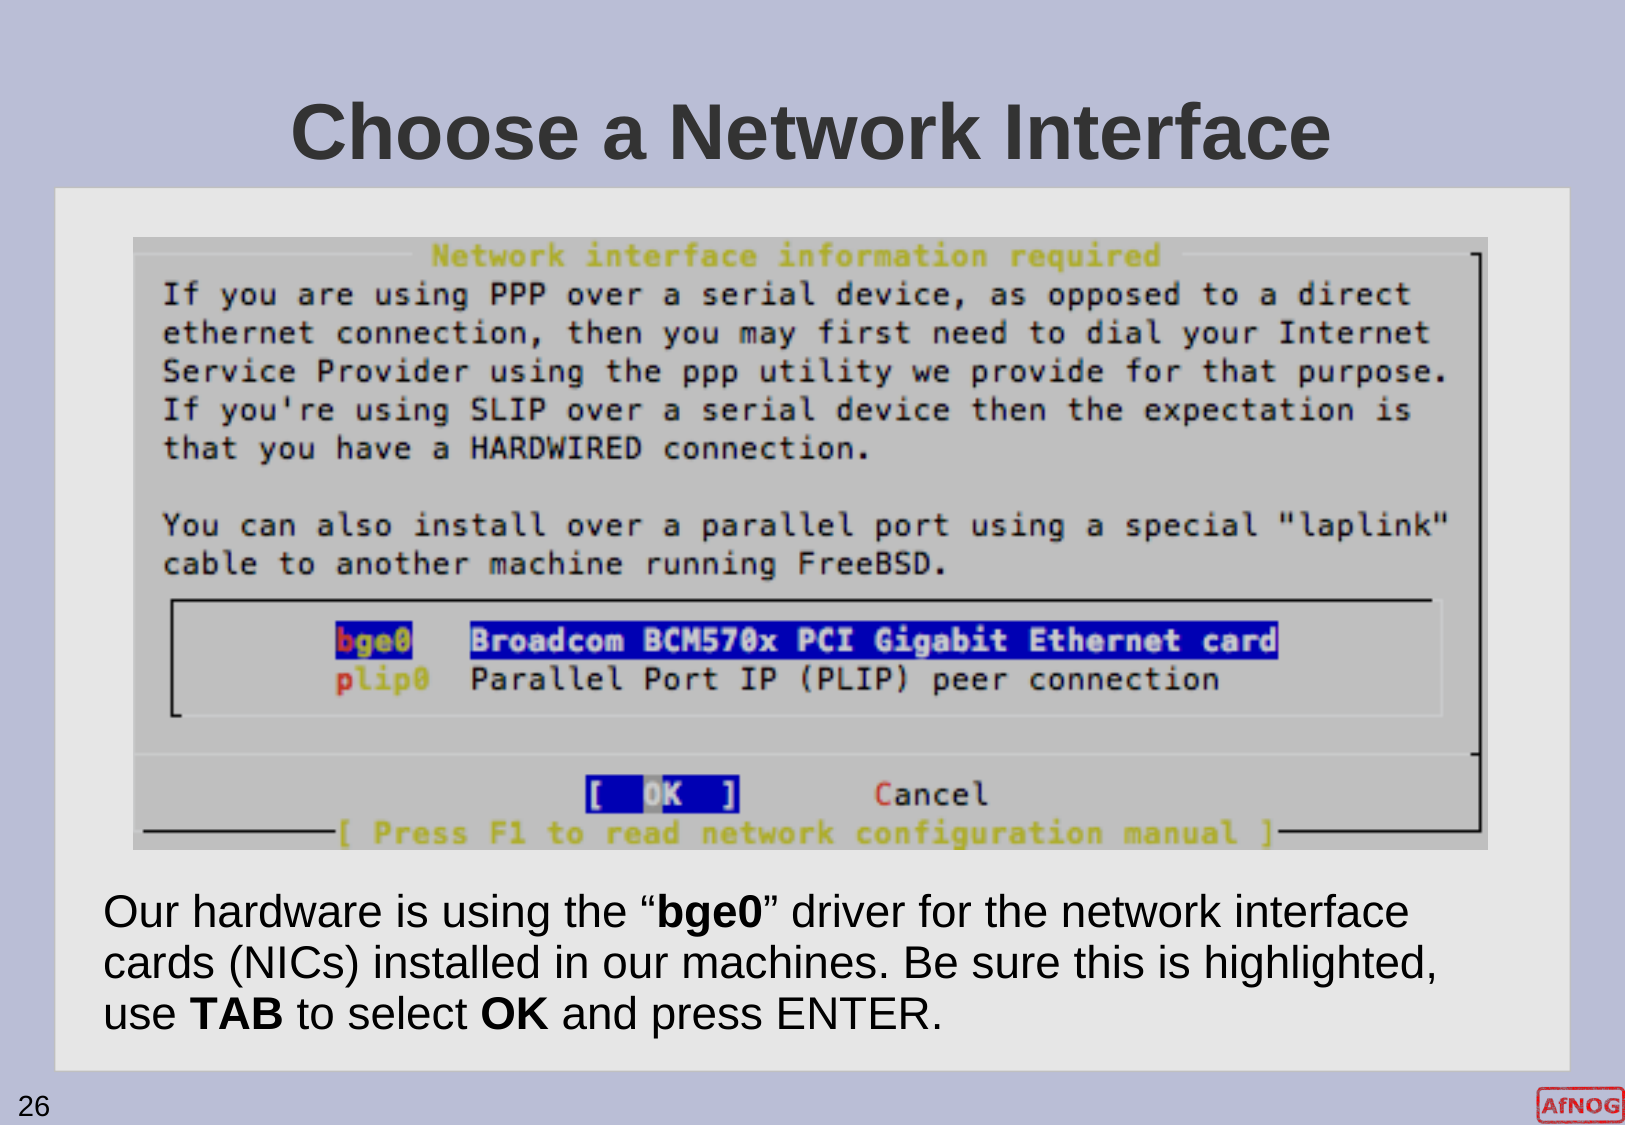

Choose a Network Interface
Our hardware is using the “bge0” driver for the network interface cards (NICs) installed in our machines. Be sure this is highlighted, use TAB to select OK and press ENTER.